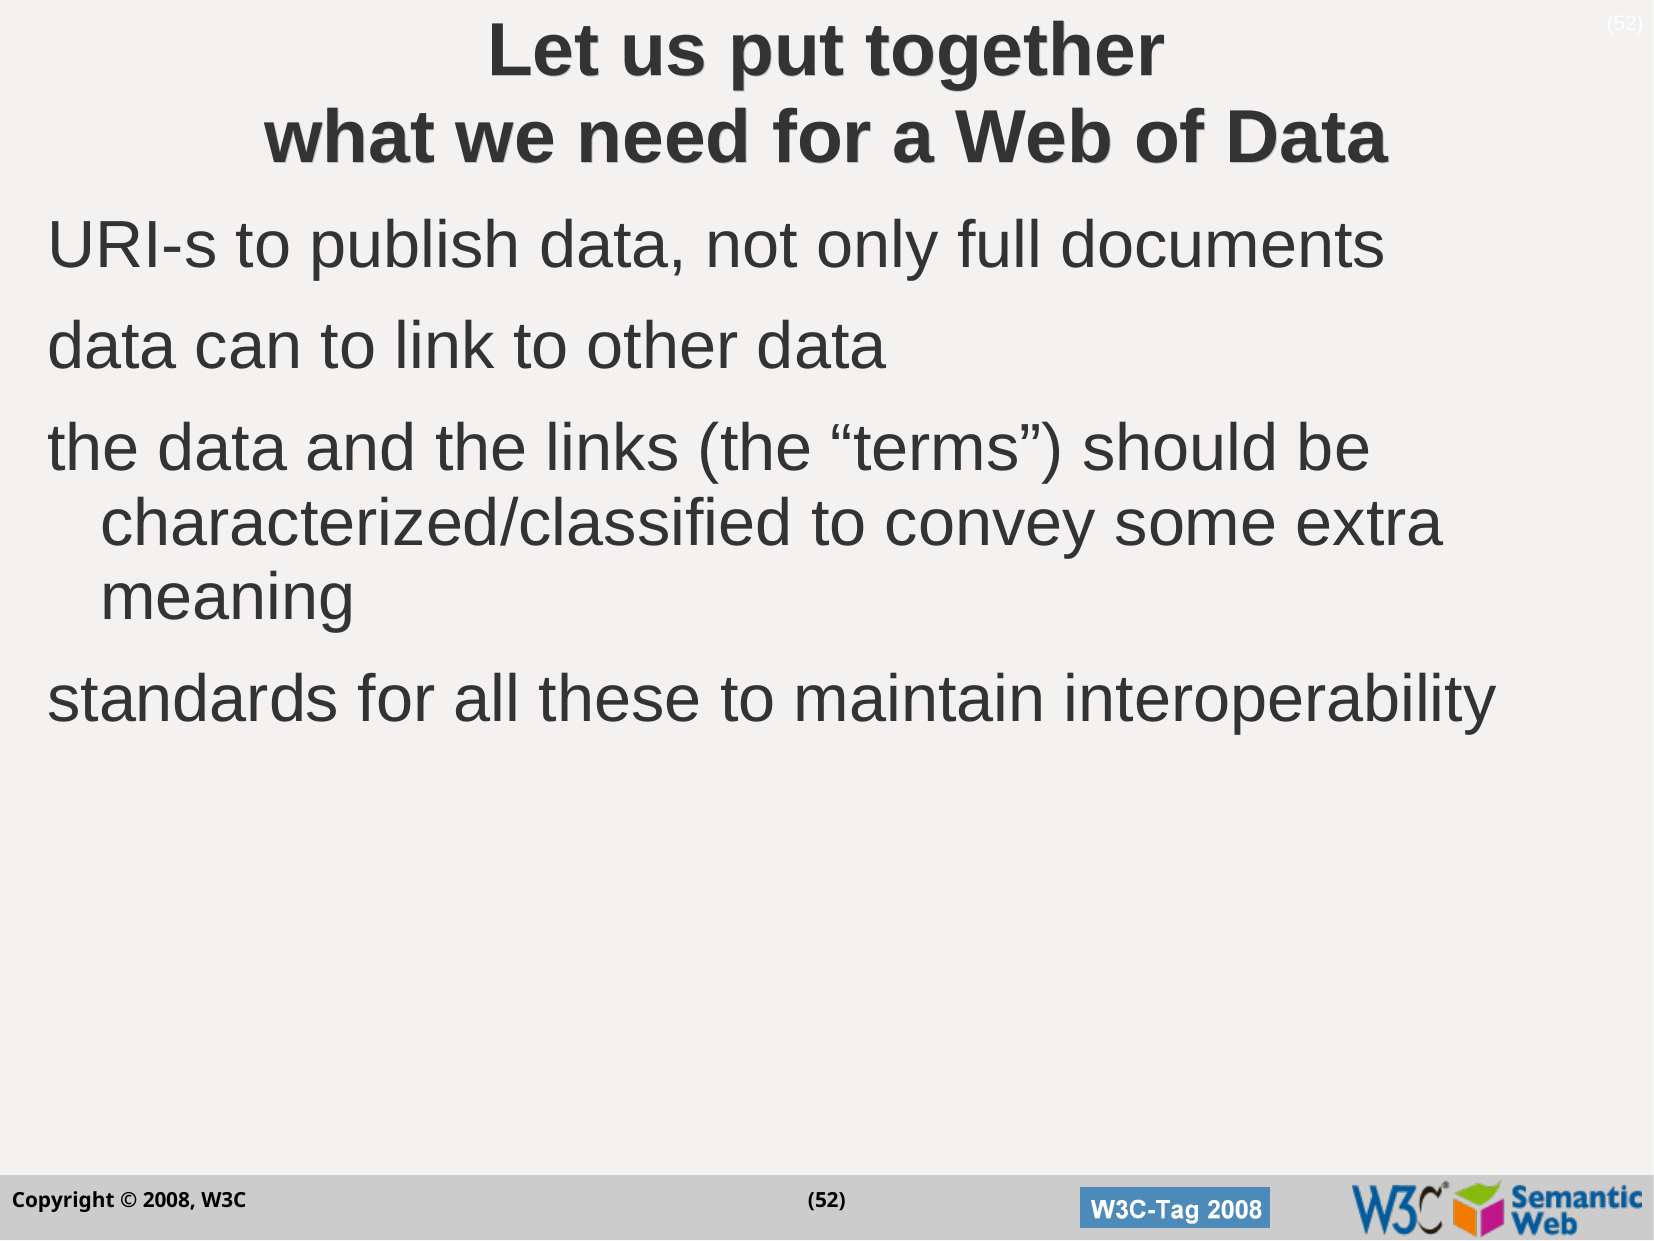

# Let us put together what we need for a Web of Data
URI-s to publish data, not only full documents
data can to link to other data
the data and the links (the “terms”) should be characterized/classified to convey some extra meaning
standards for all these to maintain interoperability